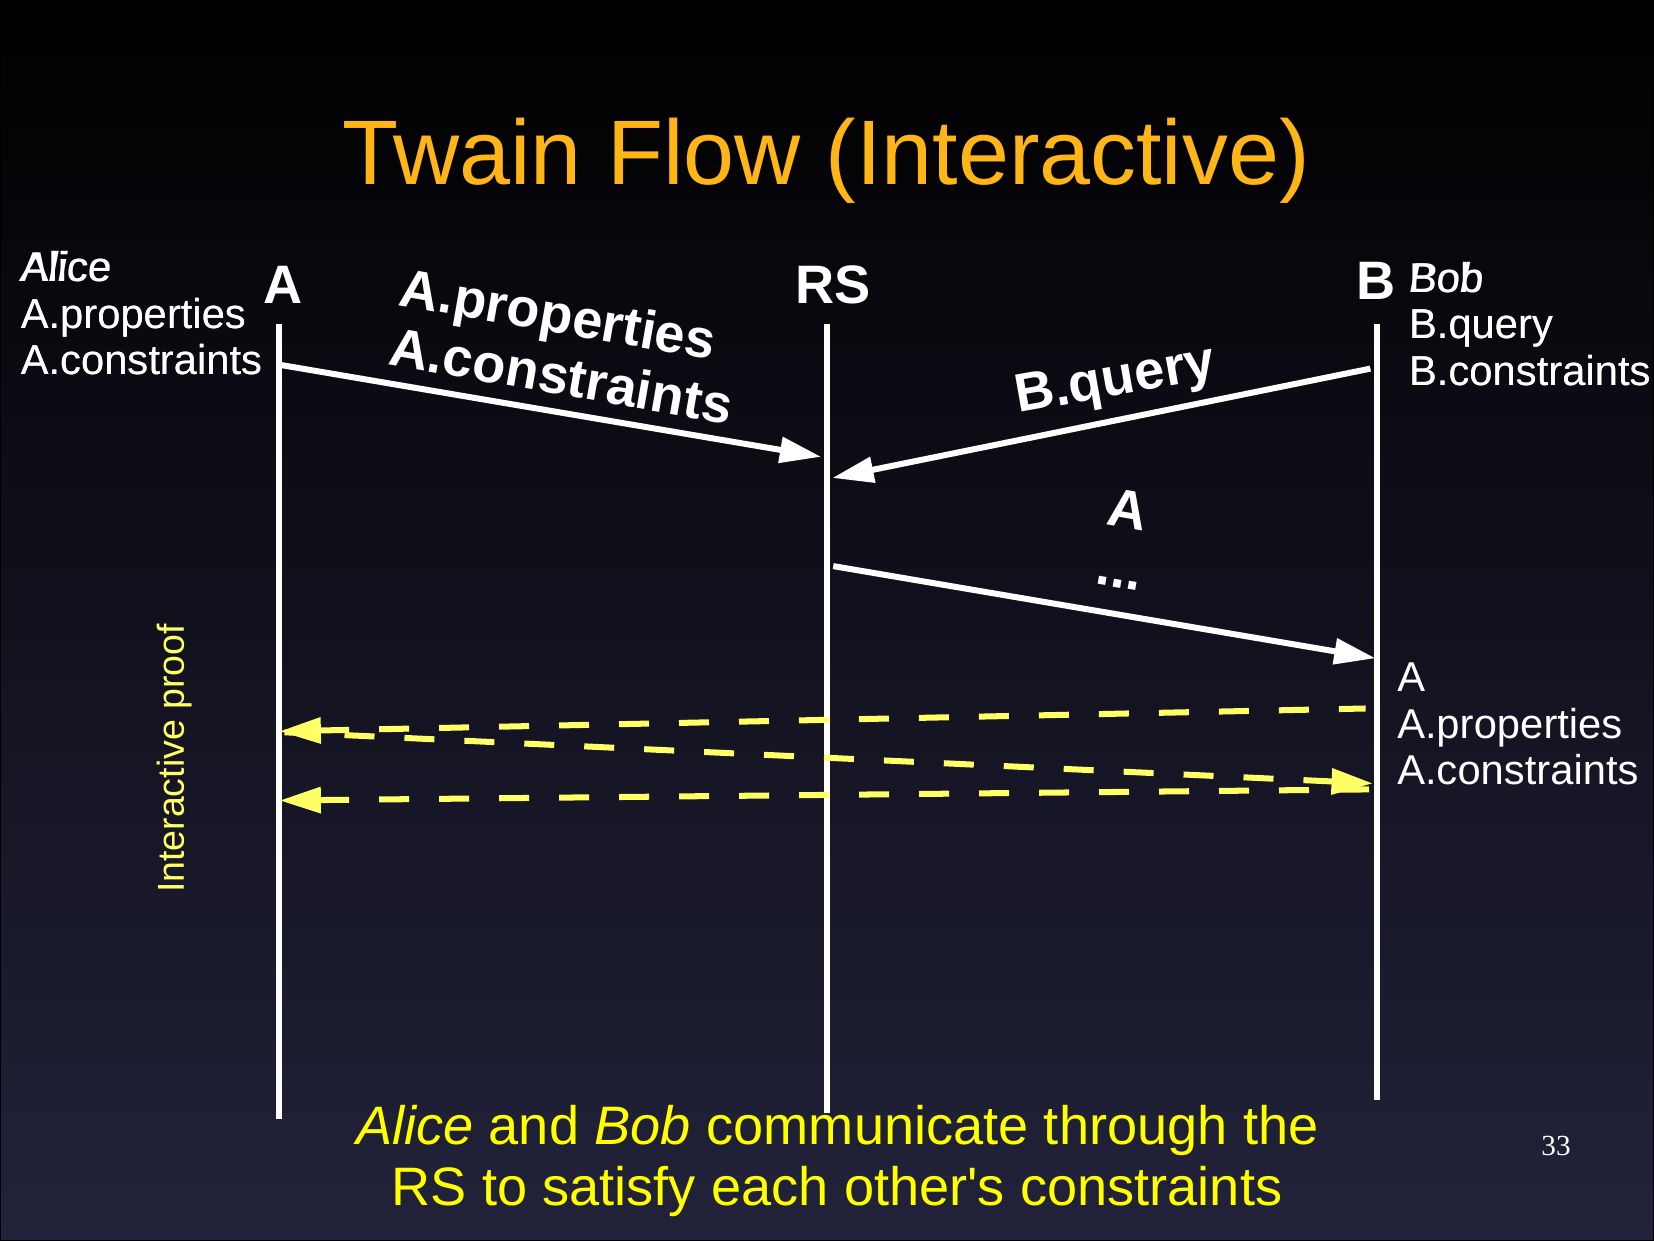

# Twain Flow (Interactive)
Alice
A.properties
A.constraints
Bob
B.query
B.constraints
Alice
A.properties
A.constraints
Bob
B.query
B.constraints
B
A
RS
A.properties
A.constraints
B.query
A
...
A
A.properties
A.constraints
Interactive proof
Alice and Bob communicate through the
RS to satisfy each other's constraints
33